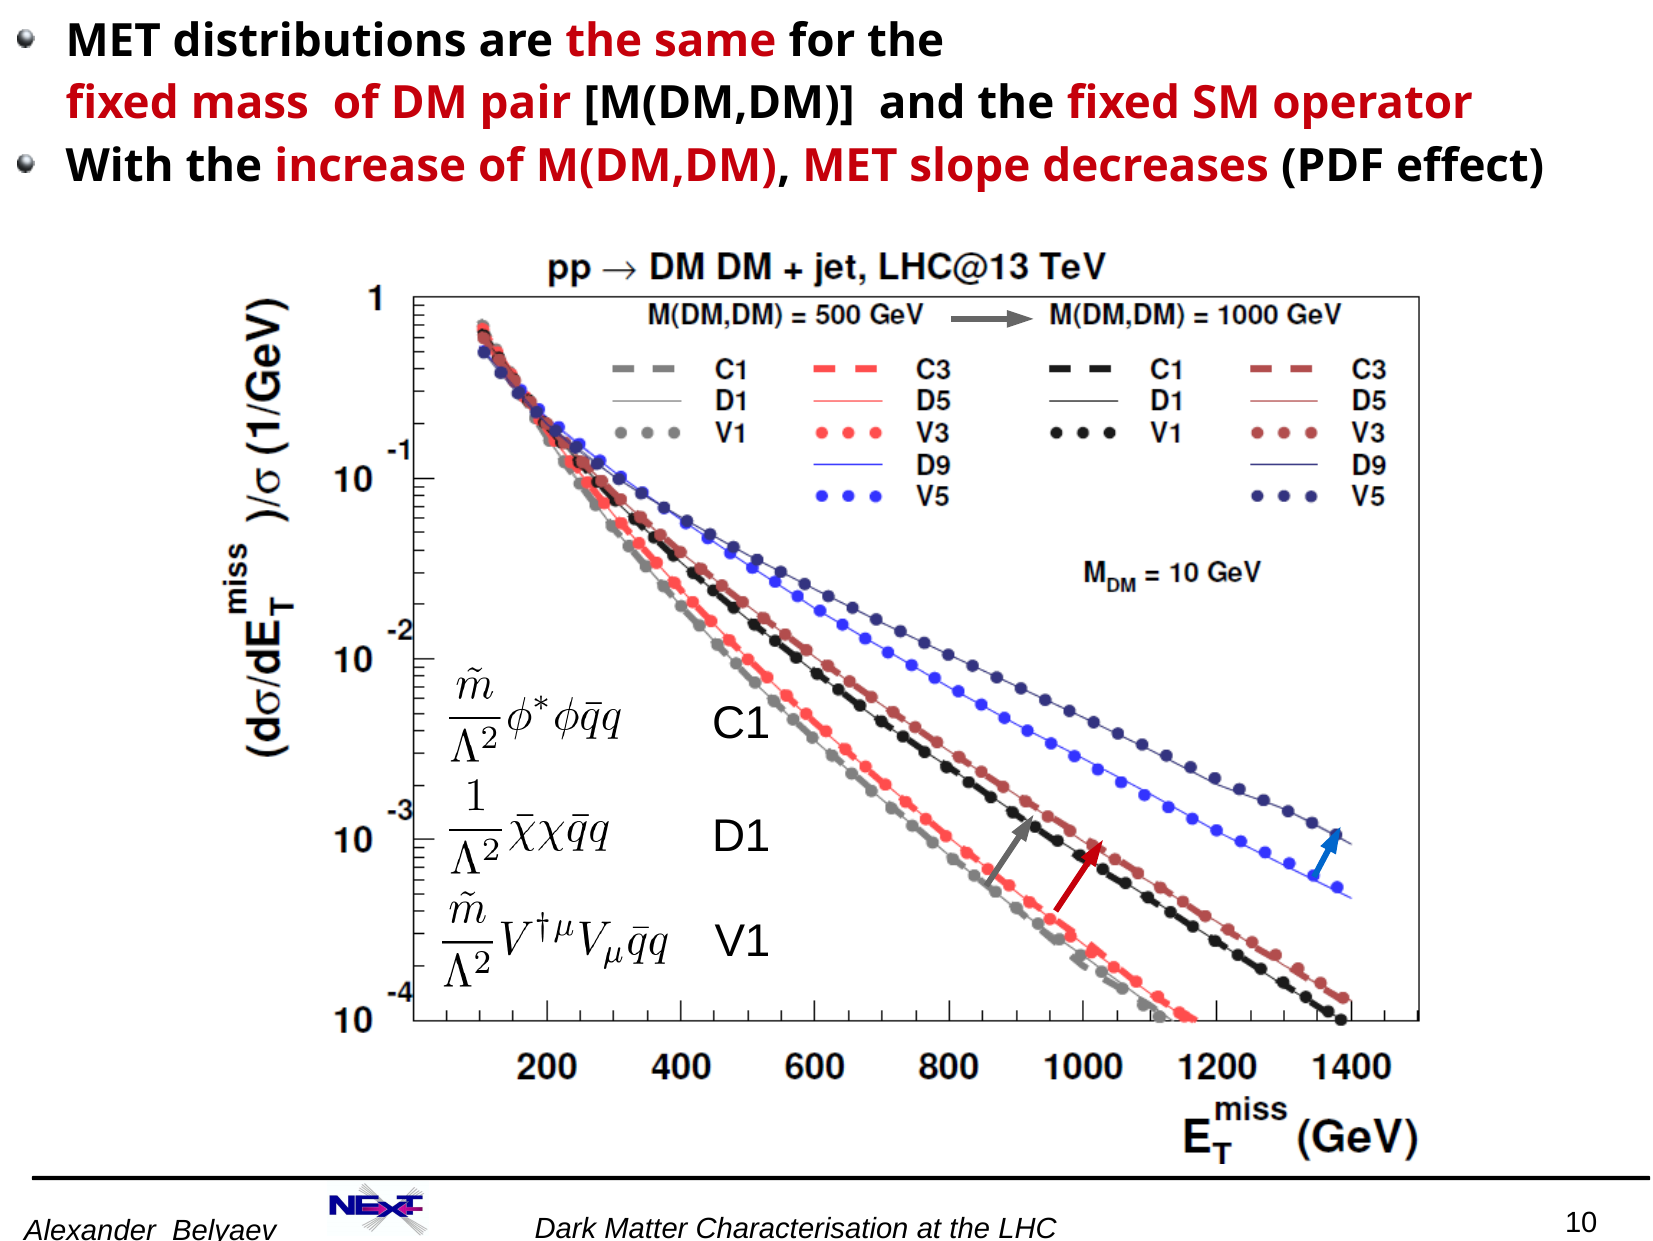

MET distributions are the same for the
fixed mass of DM pair [M(DM,DM)] and the fixed SM operator
With the increase of M(DM,DM), MET slope decreases (PDF effect)
C1
D1
V1